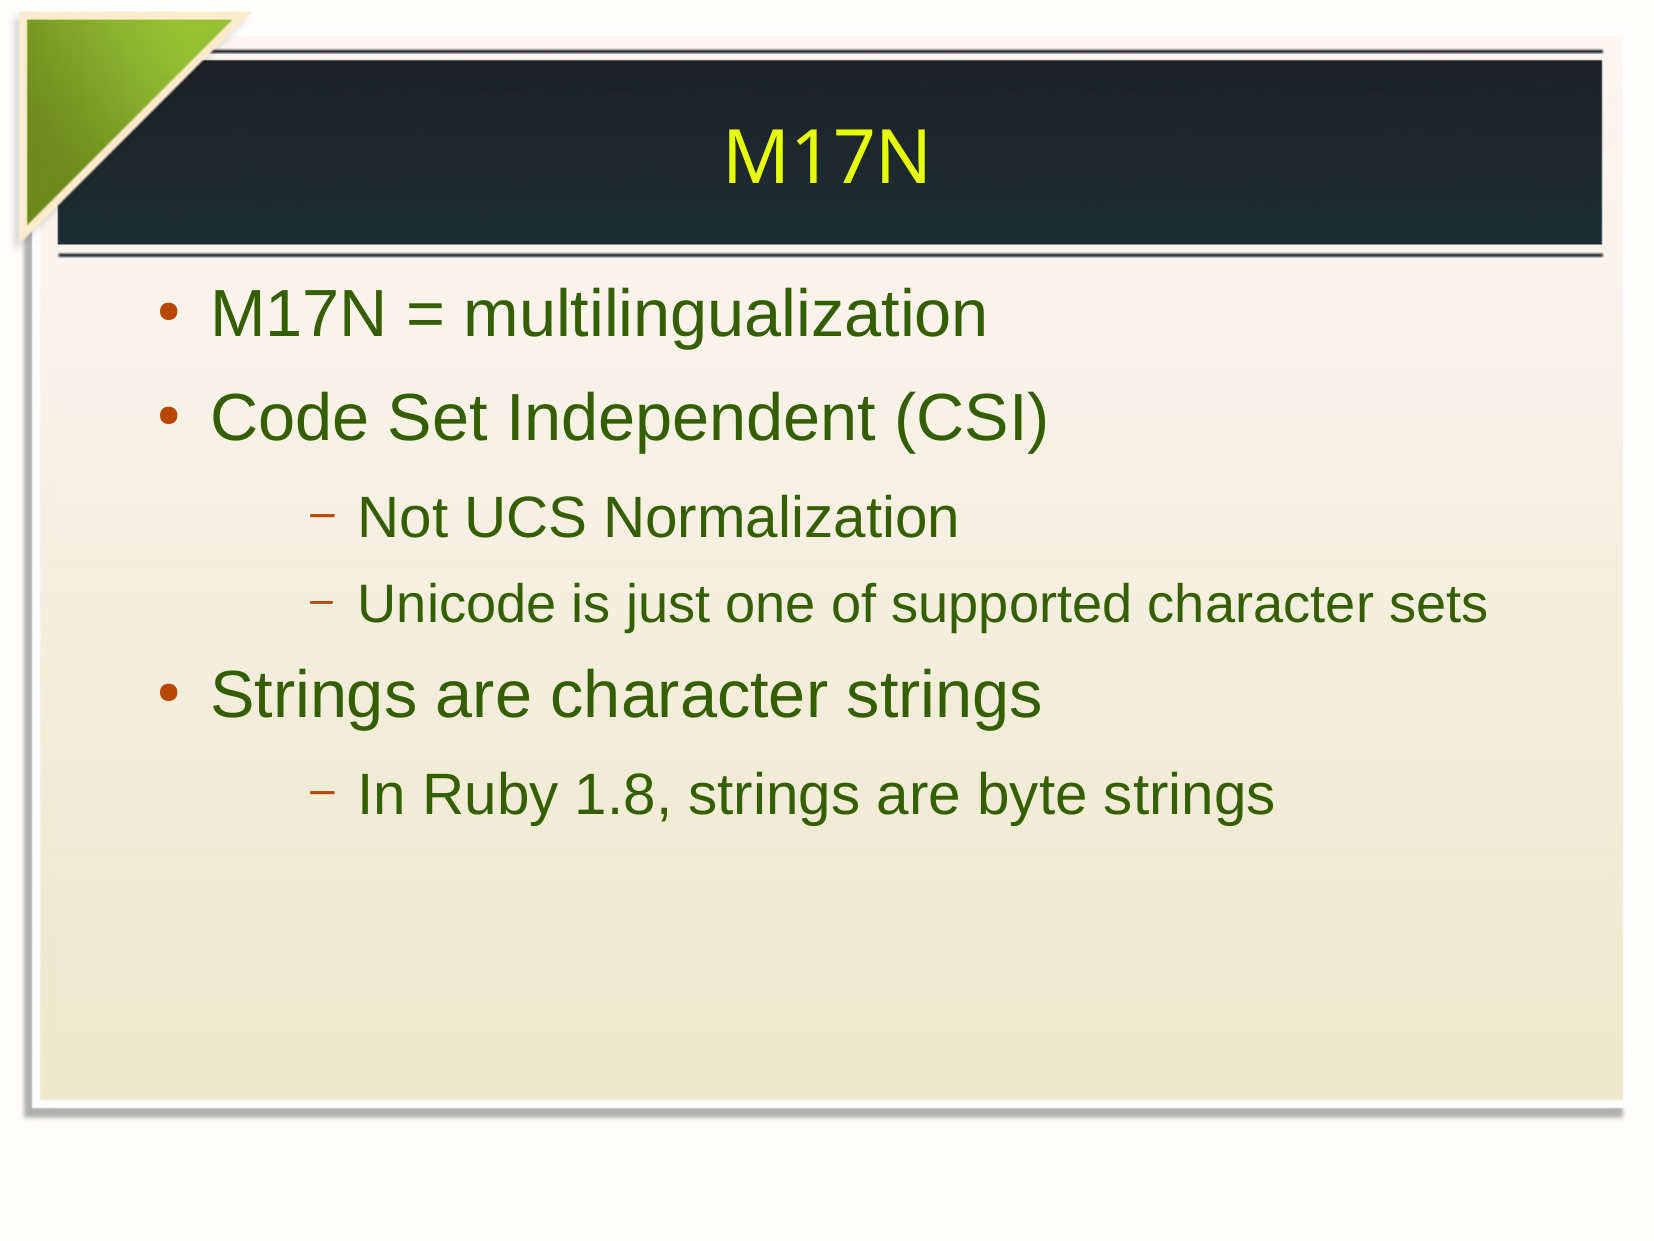

# M17N
M17N = multilingualization
Code Set Independent (CSI)
Not UCS Normalization
Unicode is just one of supported character sets
Strings are character strings
In Ruby 1.8, strings are byte strings